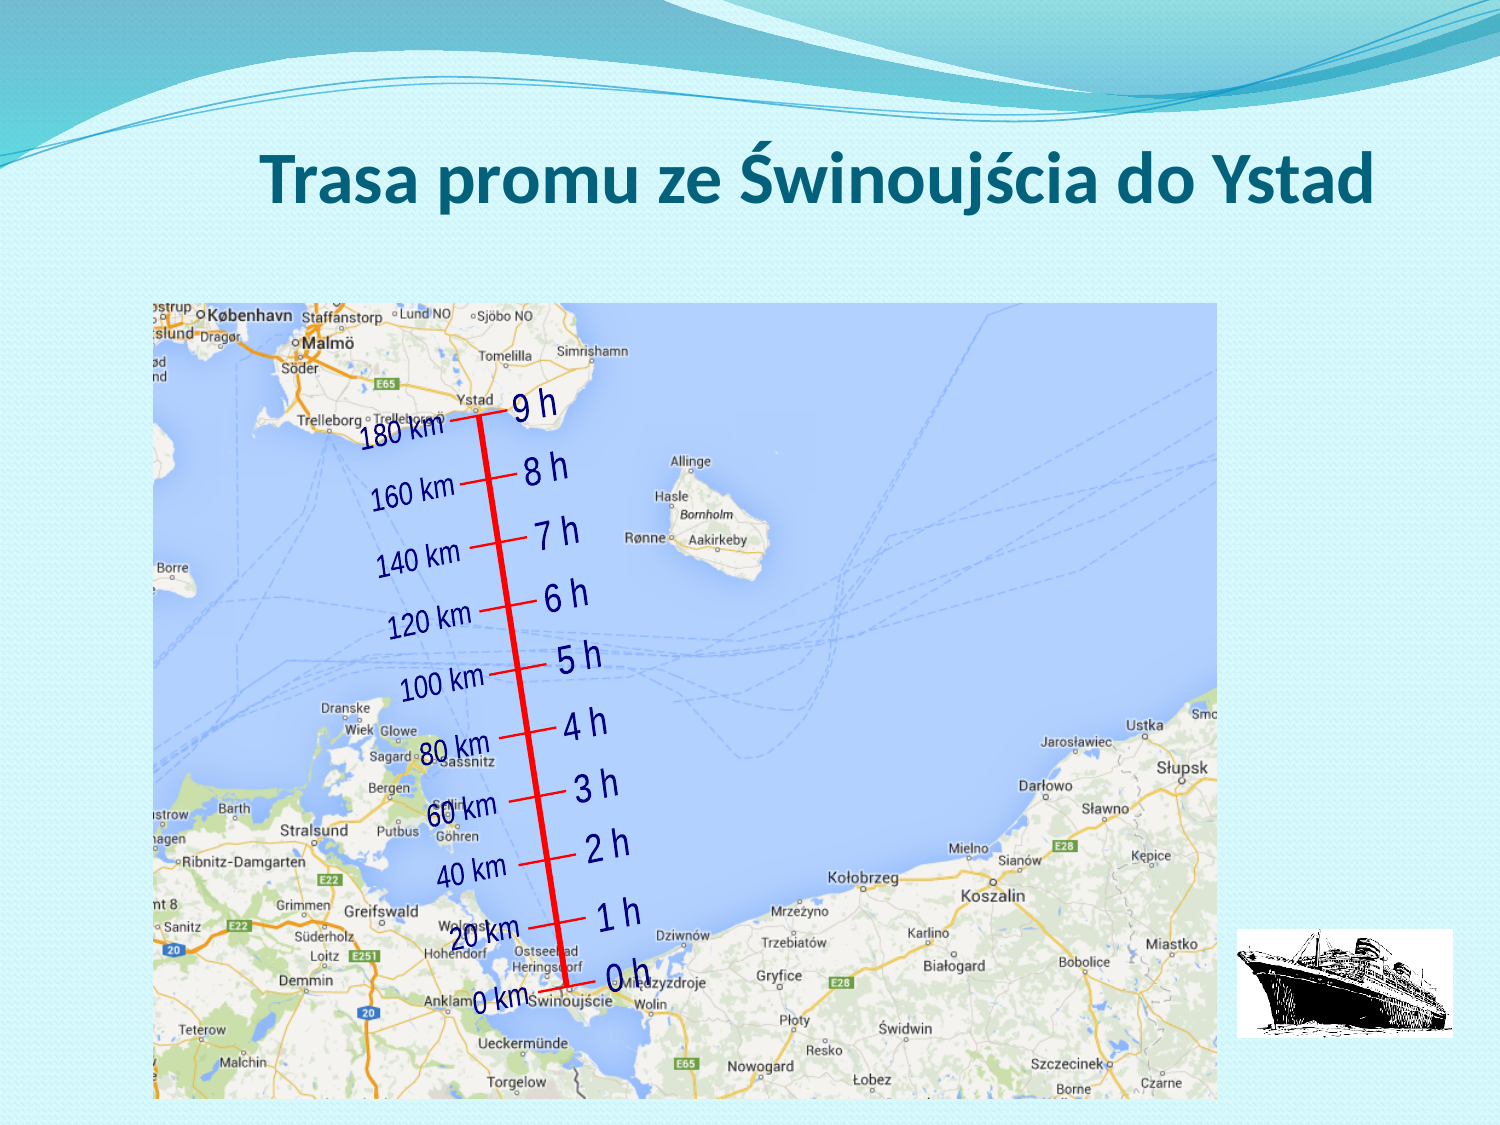

# Trasa promu ze Świnoujścia do Ystad